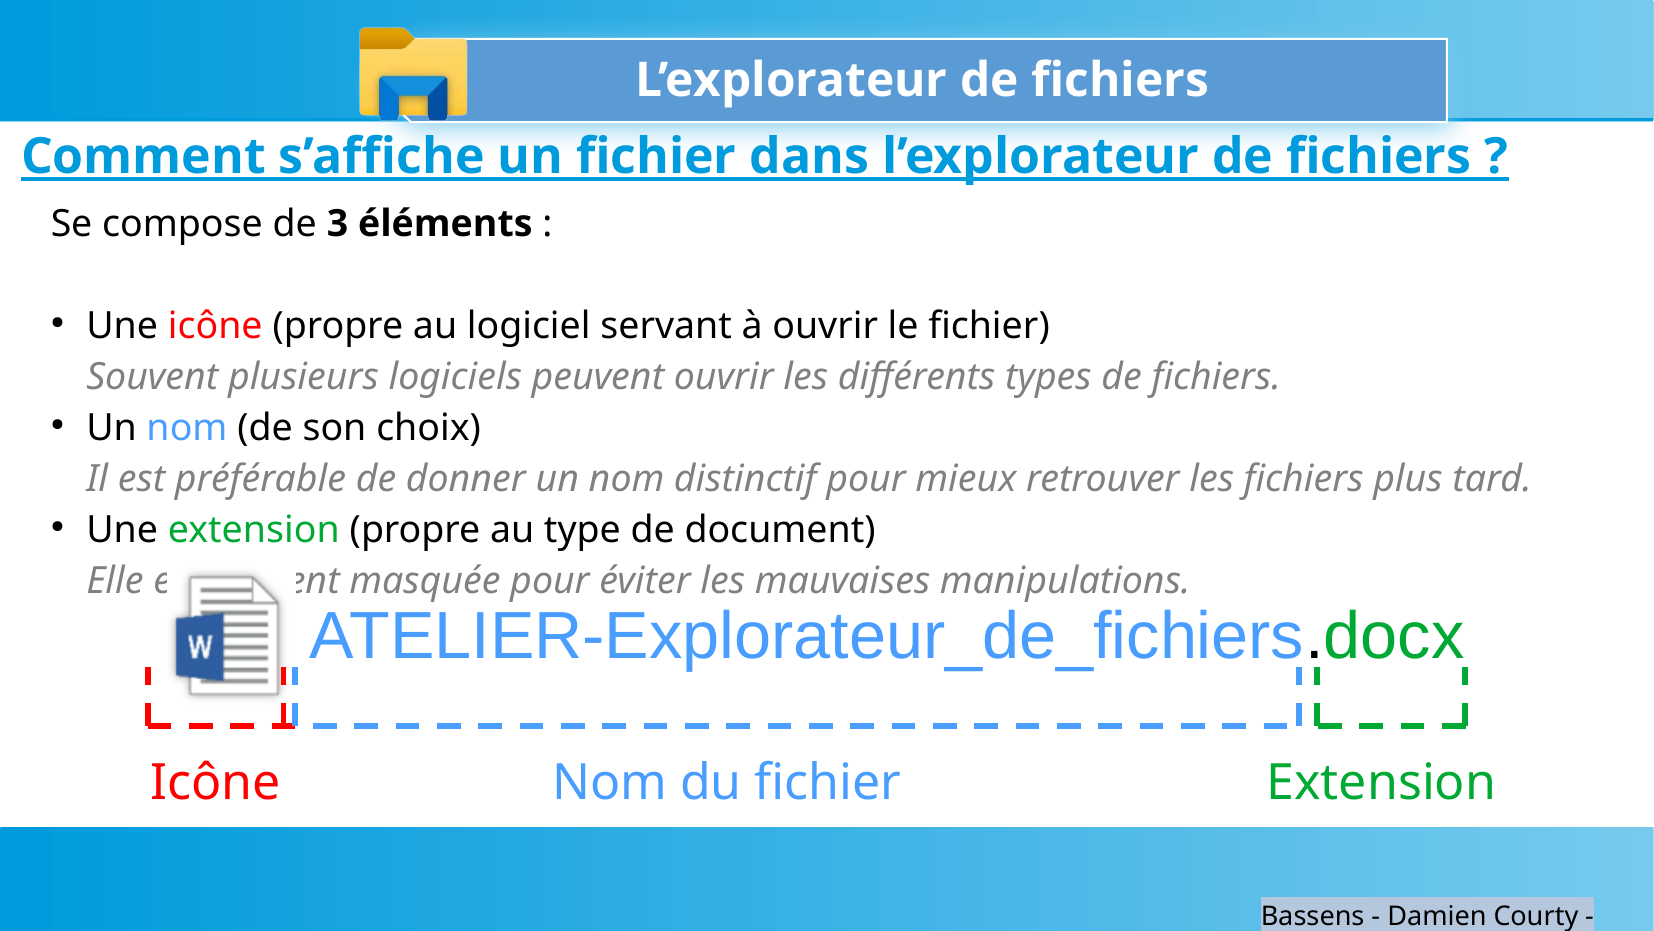

L’explorateur de fichiers
Comment s’affiche un fichier dans l’explorateur de fichiers ?
Se compose de 3 éléments :
Une icône (propre au logiciel servant à ouvrir le fichier)
Souvent plusieurs logiciels peuvent ouvrir les différents types de fichiers.
Un nom (de son choix)
Il est préférable de donner un nom distinctif pour mieux retrouver les fichiers plus tard.
Une extension (propre au type de document)
Elle est souvent masquée pour éviter les mauvaises manipulations.
ATELIER-Explorateur_de_fichiers.docx
Icône
Nom du fichier
Extension
Bassens - Damien Courty - 2024